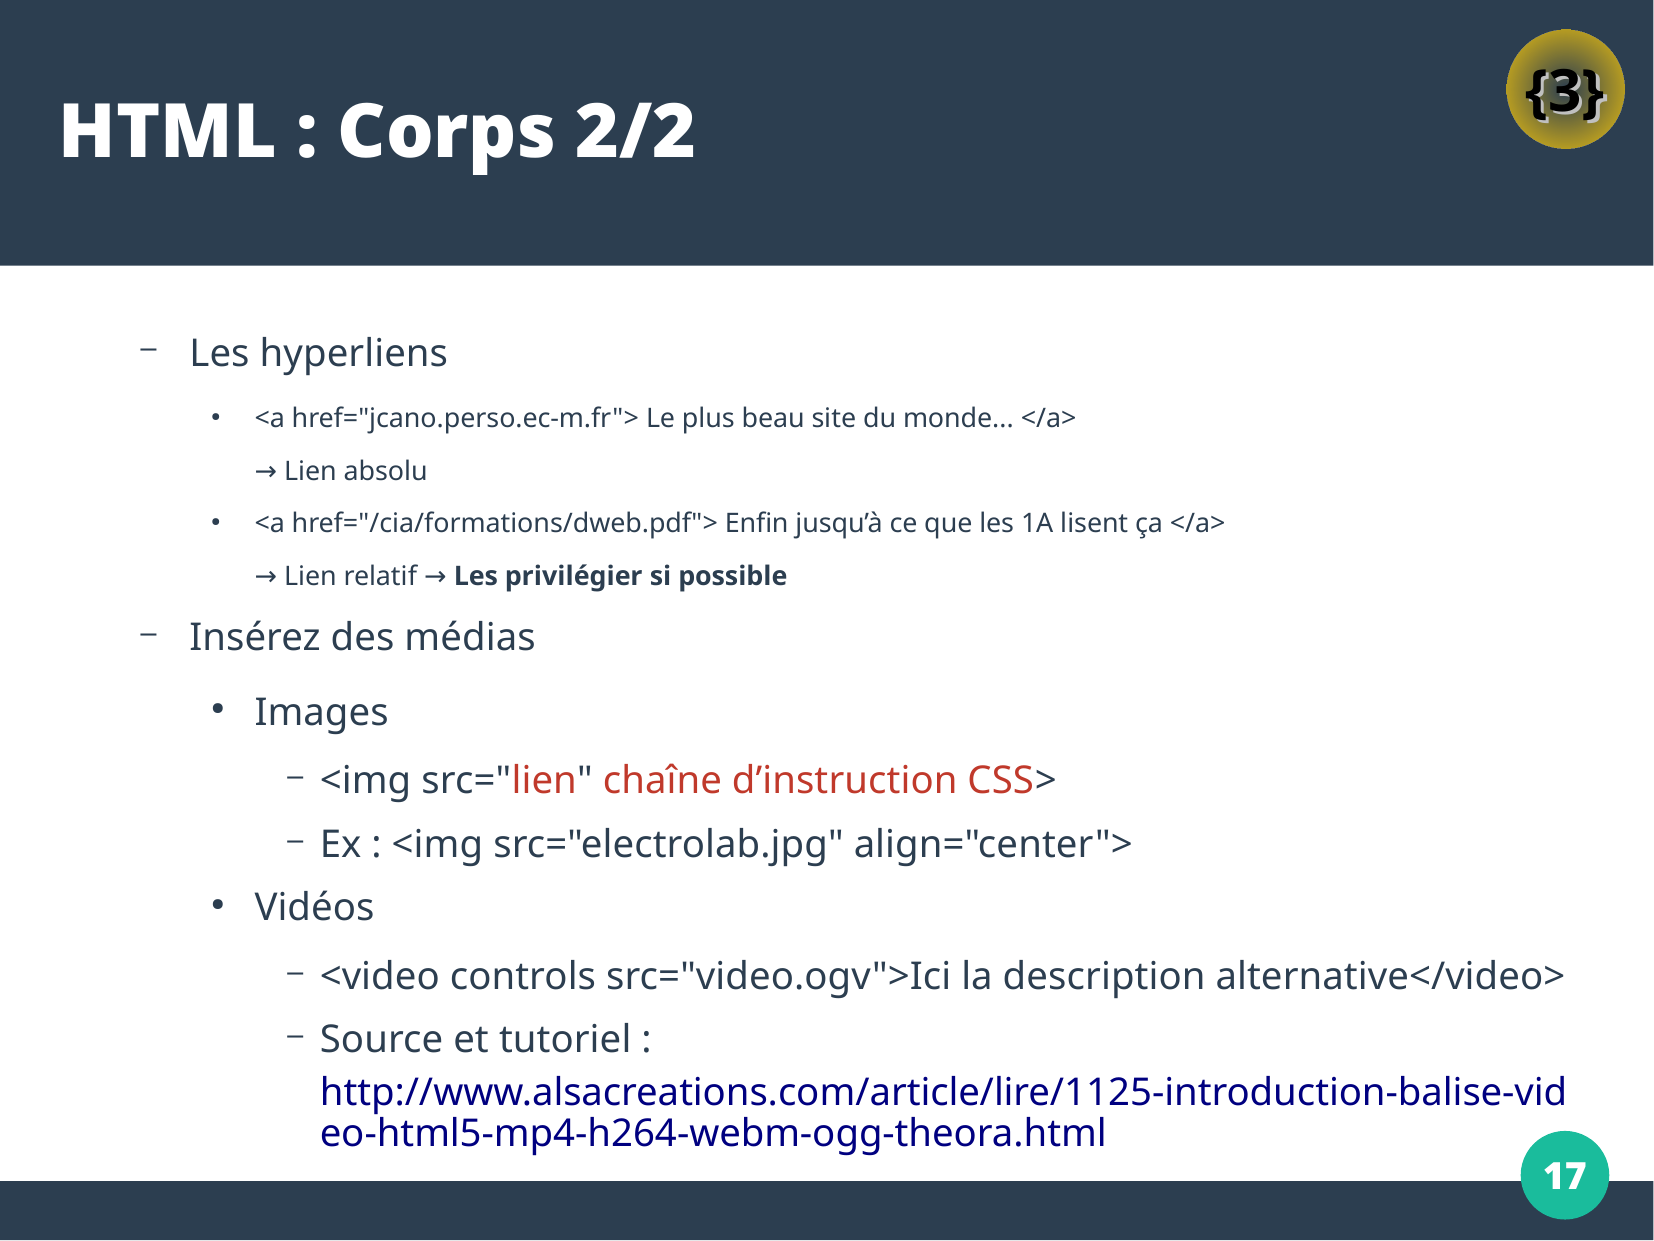

{3}
# HTML : Corps 2/2
Les hyperliens
<a href="jcano.perso.ec-m.fr"> Le plus beau site du monde... </a>
→ Lien absolu
<a href="/cia/formations/dweb.pdf"> Enfin jusqu’à ce que les 1A lisent ça </a>
→ Lien relatif → Les privilégier si possible
Insérez des médias
Images
<img src="lien" chaîne d’instruction CSS>
Ex : <img src="electrolab.jpg" align="center">
Vidéos
<video controls src="video.ogv">Ici la description alternative</video>
Source et tutoriel : http://www.alsacreations.com/article/lire/1125-introduction-balise-video-html5-mp4-h264-webm-ogg-theora.html
17